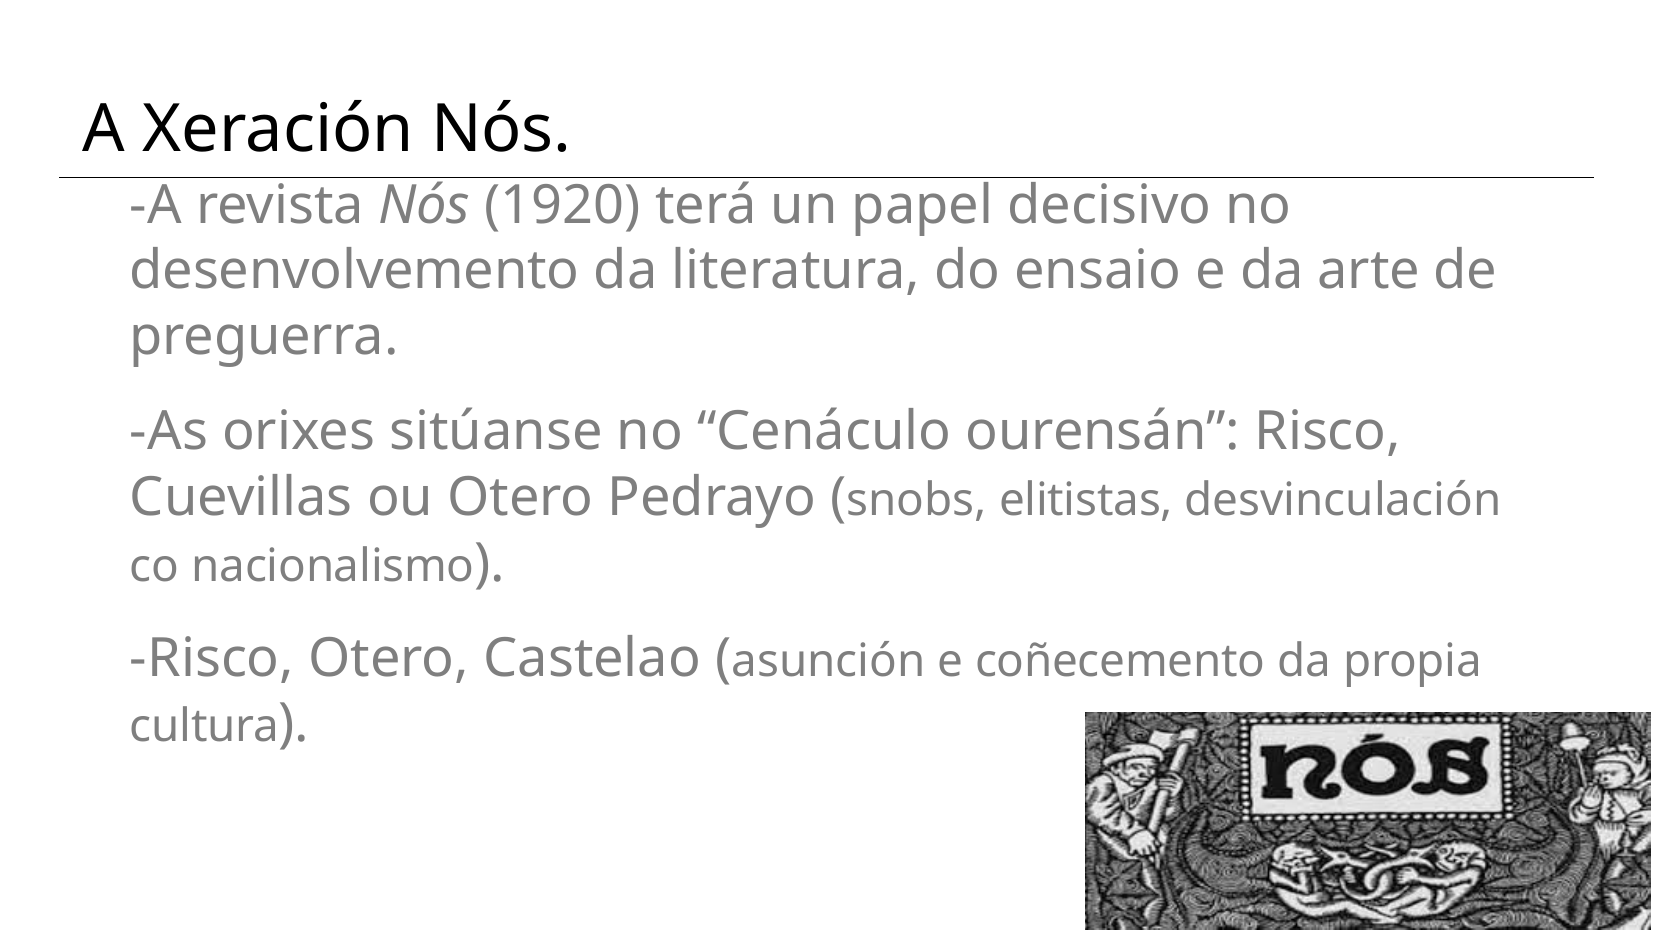

# A Xeración Nós.
-A revista Nós (1920) terá un papel decisivo no desenvolvemento da literatura, do ensaio e da arte de preguerra.
-As orixes sitúanse no “Cenáculo ourensán”: Risco, Cuevillas ou Otero Pedrayo (snobs, elitistas, desvinculación co nacionalismo).
-Risco, Otero, Castelao (asunción e coñecemento da propia cultura).